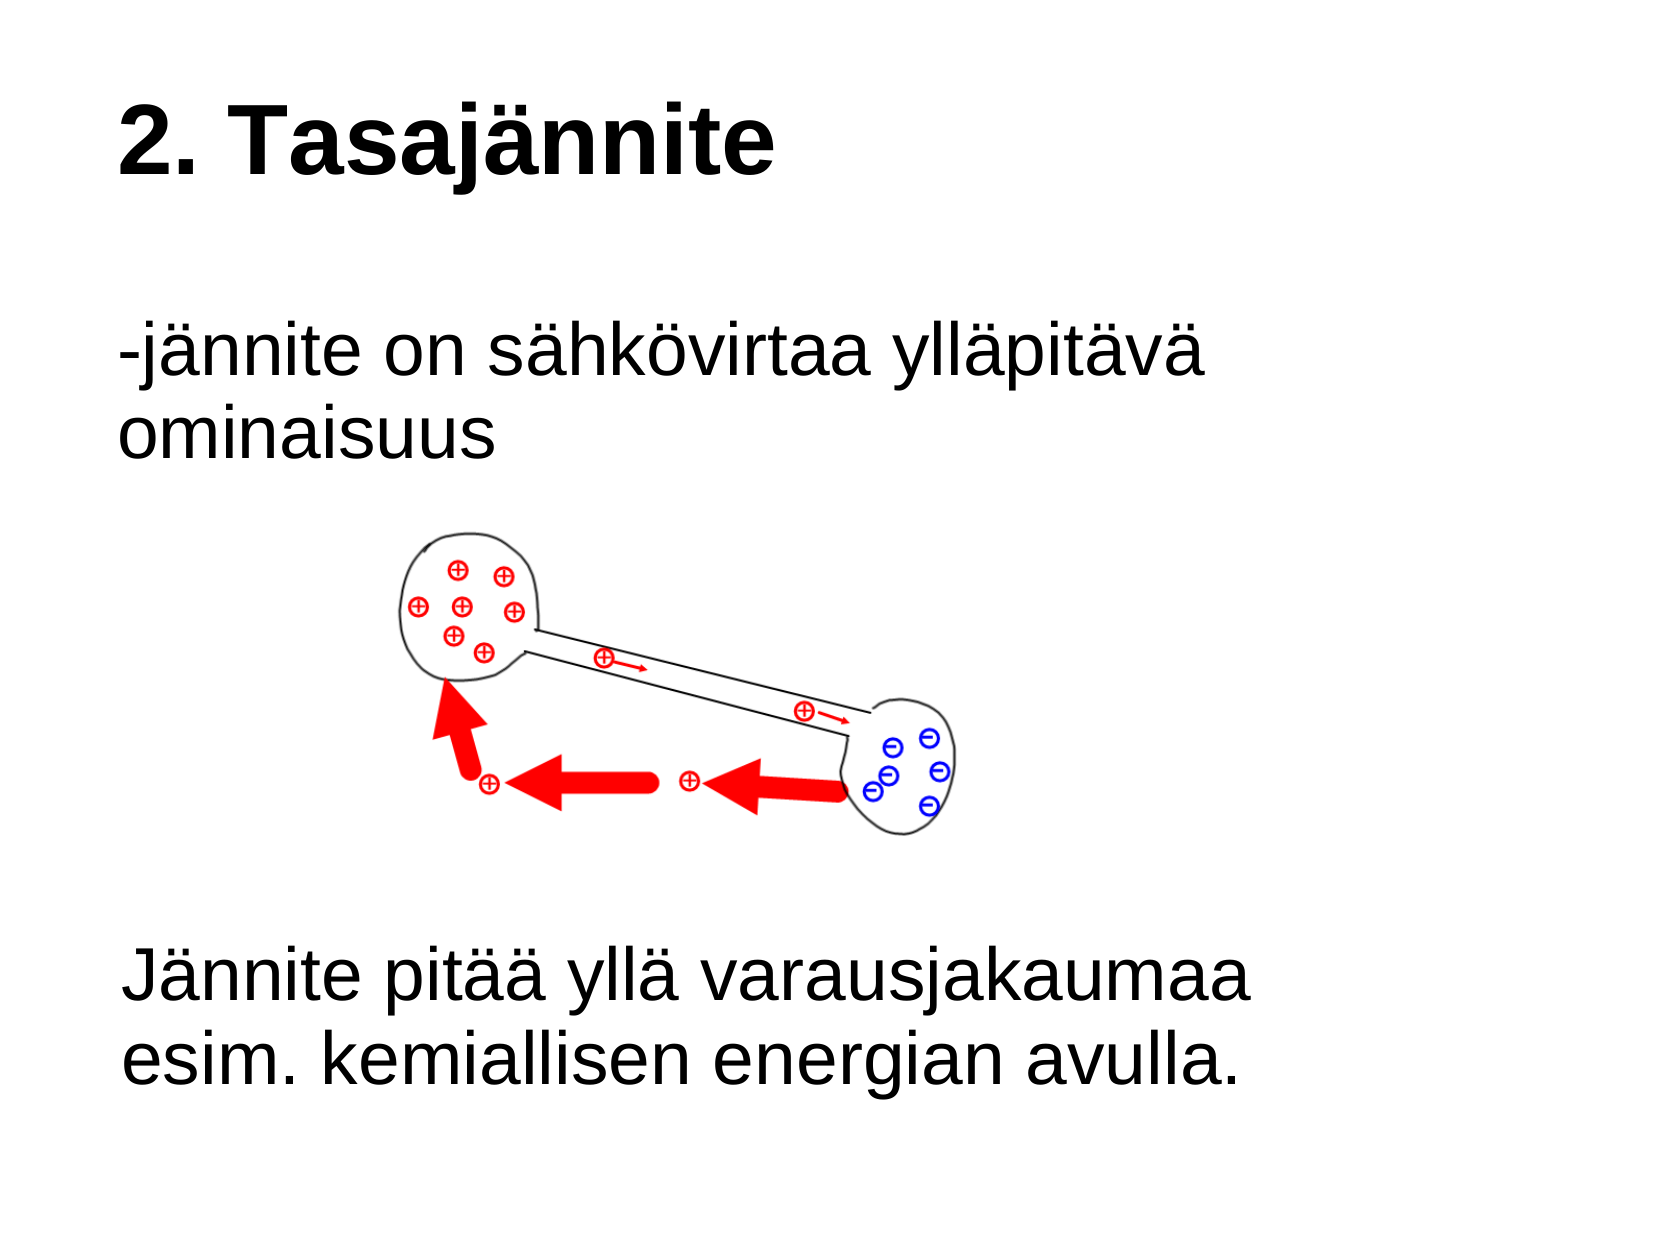

2. Tasajännite
-jännite on sähkövirtaa ylläpitävä ominaisuus
Jännite pitää yllä varausjakaumaa esim. kemiallisen energian avulla.